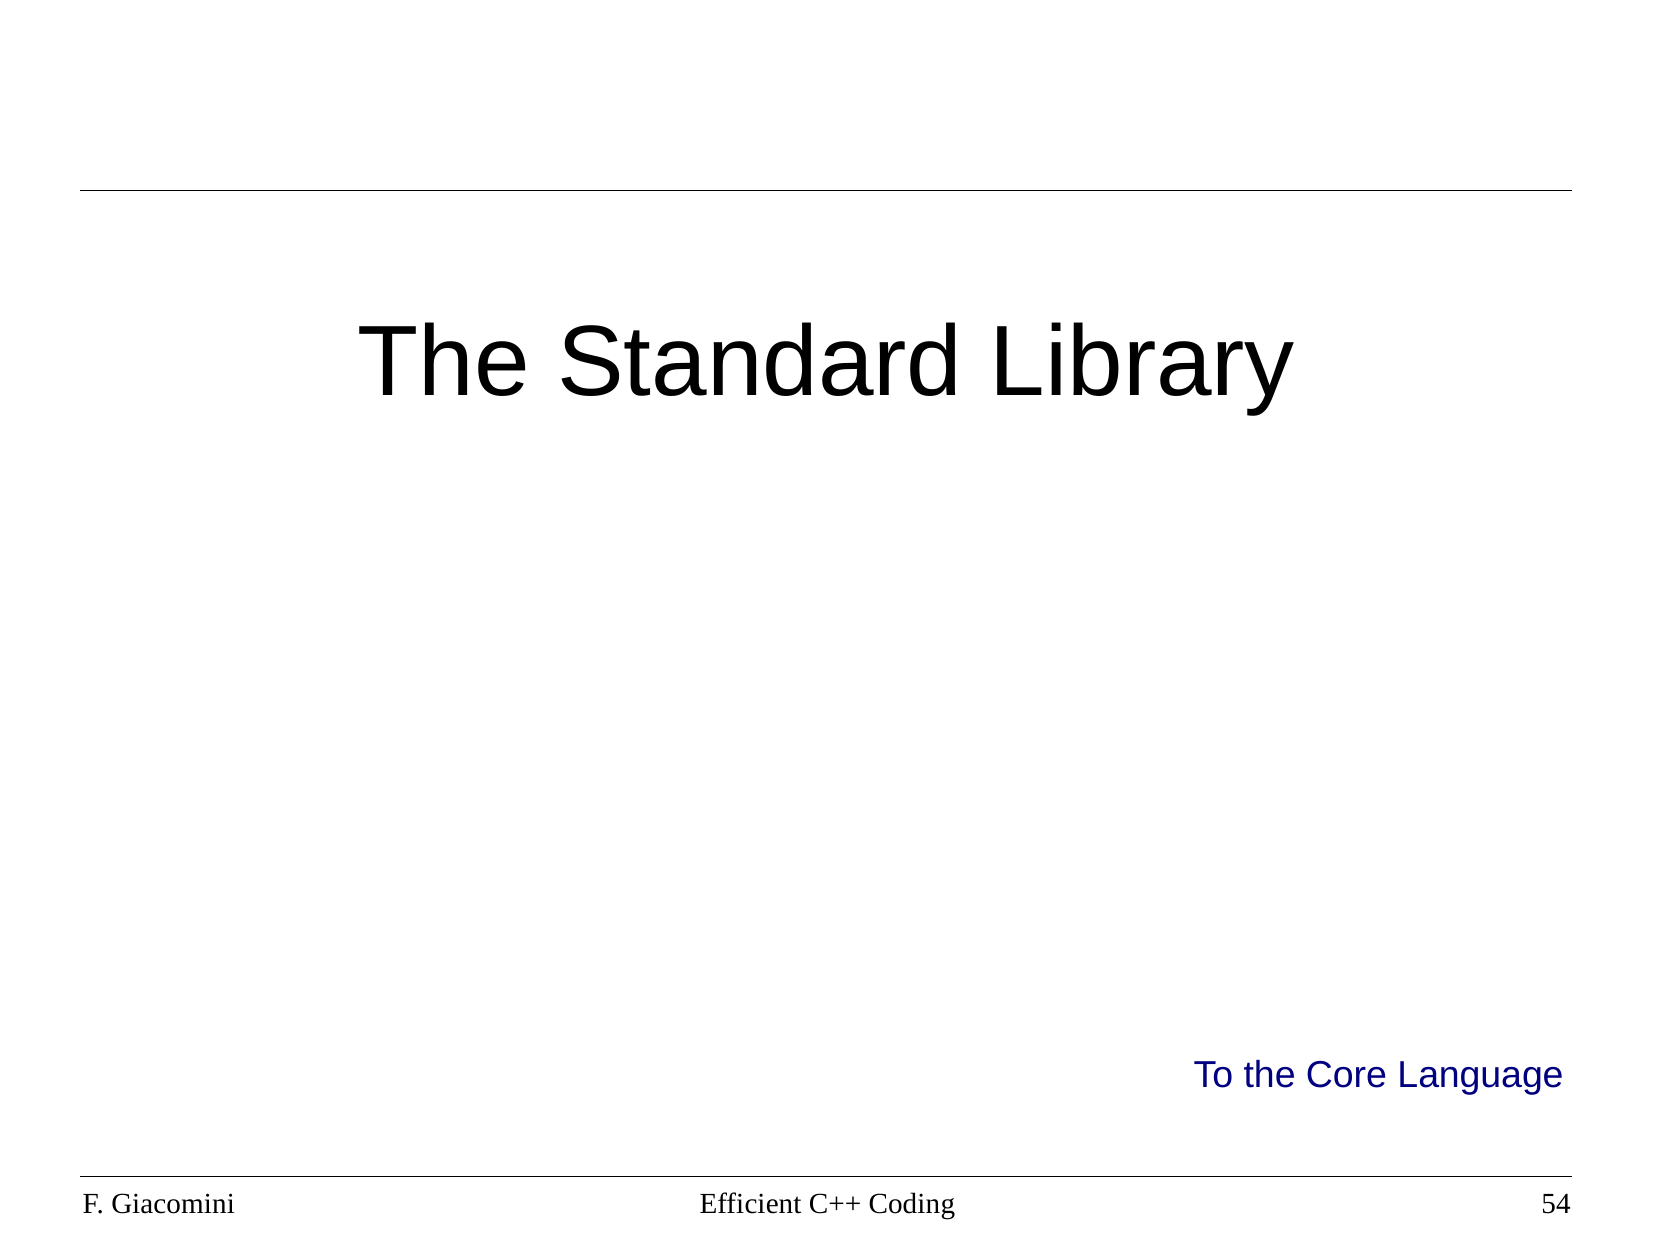

# The Standard Library
To the Core Language
F. Giacomini
Efficient C++ Coding
54